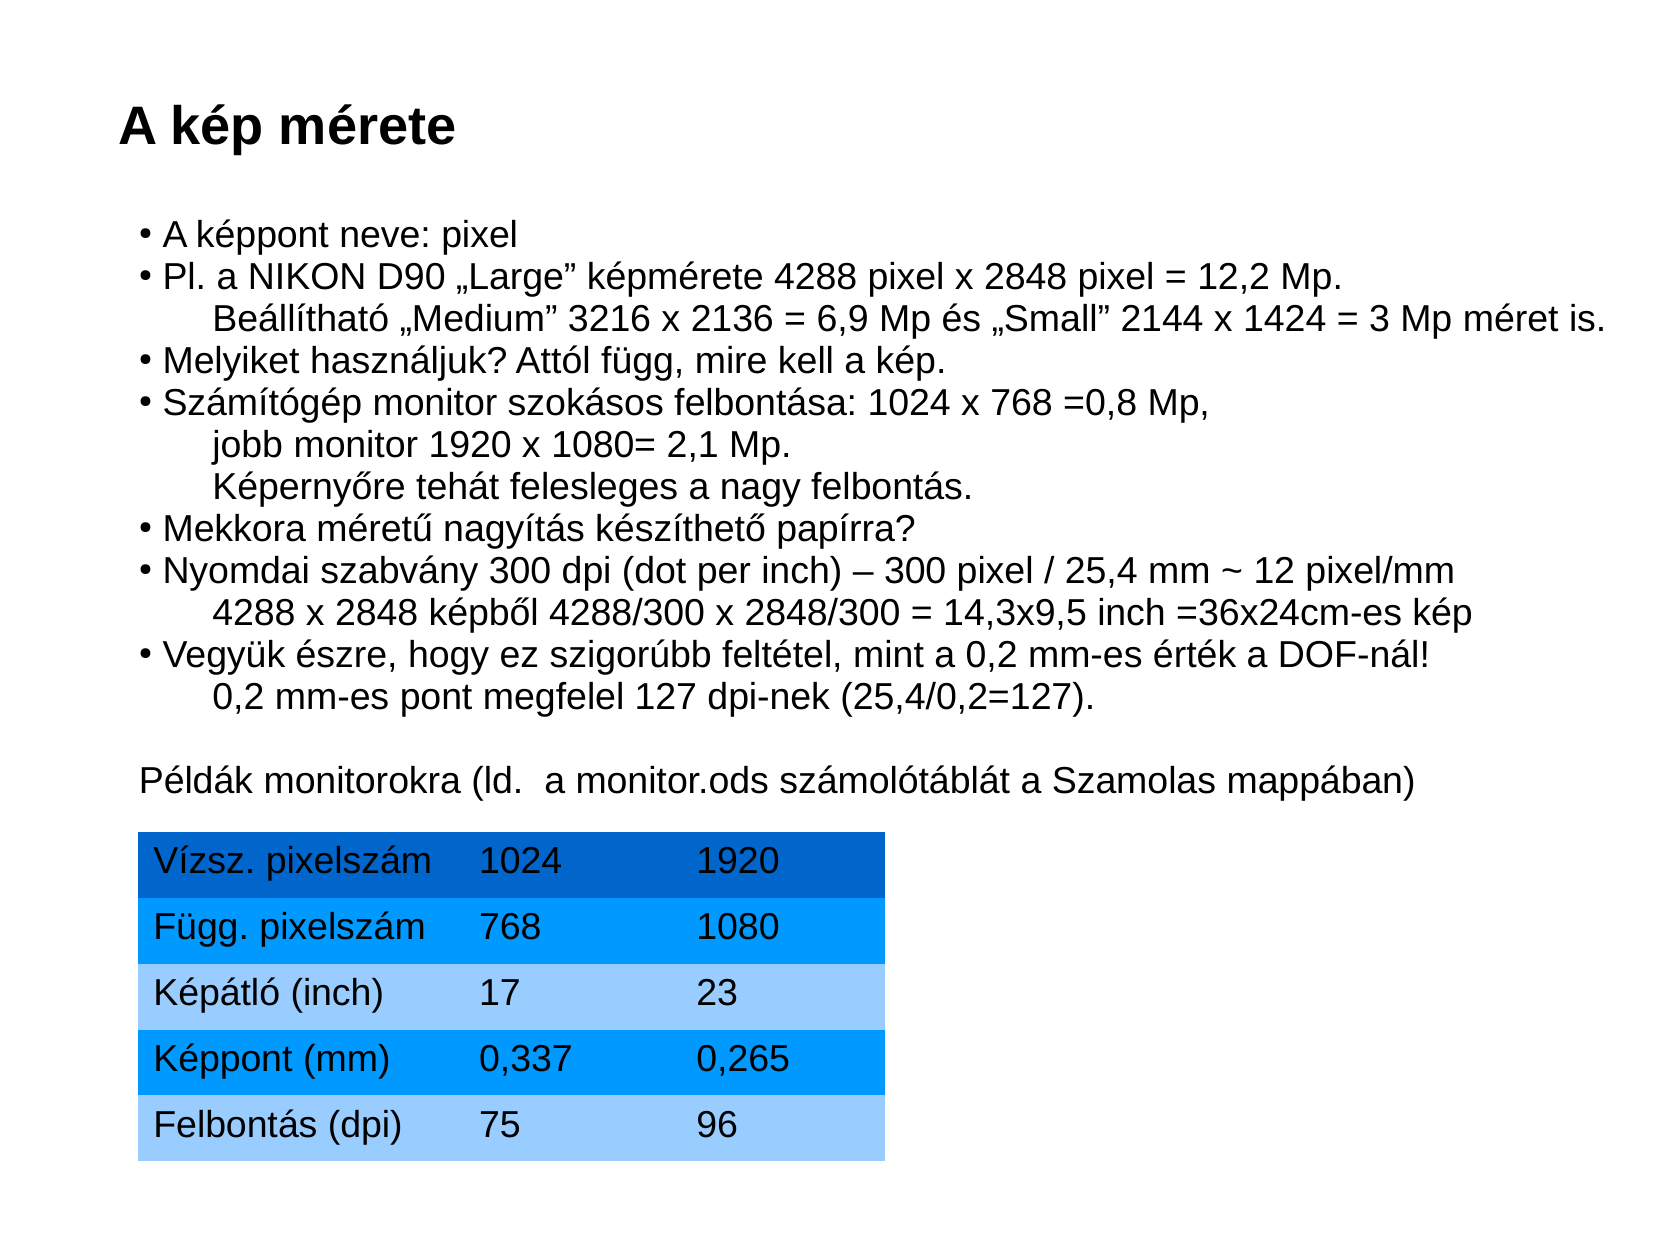

A kép mérete
 A képpont neve: pixel
 Pl. a NIKON D90 „Large” képmérete 4288 pixel x 2848 pixel = 12,2 Mp.
	Beállítható „Medium” 3216 x 2136 = 6,9 Mp és „Small” 2144 x 1424 = 3 Mp méret is.
 Melyiket használjuk? Attól függ, mire kell a kép.
 Számítógép monitor szokásos felbontása: 1024 x 768 =0,8 Mp,
	jobb monitor 1920 x 1080= 2,1 Mp.
	Képernyőre tehát felesleges a nagy felbontás.
 Mekkora méretű nagyítás készíthető papírra?
 Nyomdai szabvány 300 dpi (dot per inch) – 300 pixel / 25,4 mm ~ 12 pixel/mm
	4288 x 2848 képből 4288/300 x 2848/300 = 14,3x9,5 inch =36x24cm-es kép
 Vegyük észre, hogy ez szigorúbb feltétel, mint a 0,2 mm-es érték a DOF-nál!
	0,2 mm-es pont megfelel 127 dpi-nek (25,4/0,2=127).
Példák monitorokra (ld. a monitor.ods számolótáblát a Szamolas mappában)
| Vízsz. pixelszám | 1024 | 1920 |
| --- | --- | --- |
| Függ. pixelszám | 768 | 1080 |
| Képátló (inch) | 17 | 23 |
| Képpont (mm) | 0,337 | 0,265 |
| Felbontás (dpi) | 75 | 96 |